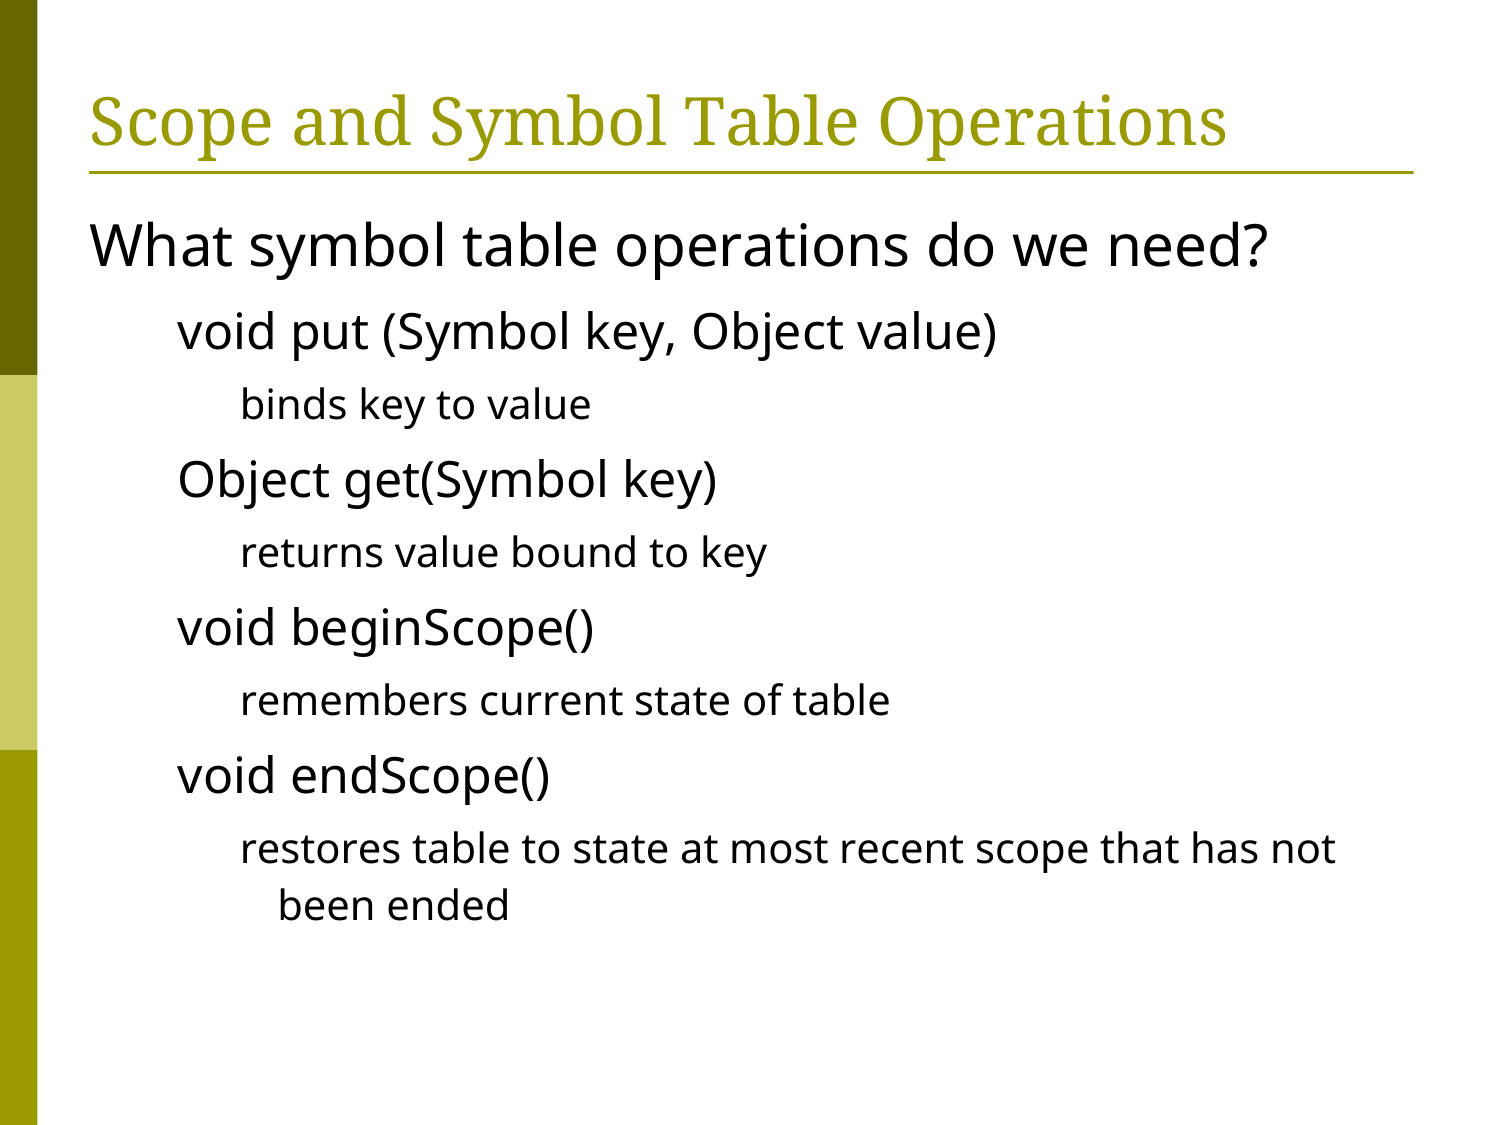

# Scope and Symbol Table Operations
What symbol table operations do we need?
 void put (Symbol key, Object value)
binds key to value
 Object get(Symbol key)
returns value bound to key
 void beginScope()
remembers current state of table
 void endScope()
restores table to state at most recent scope that has not been ended